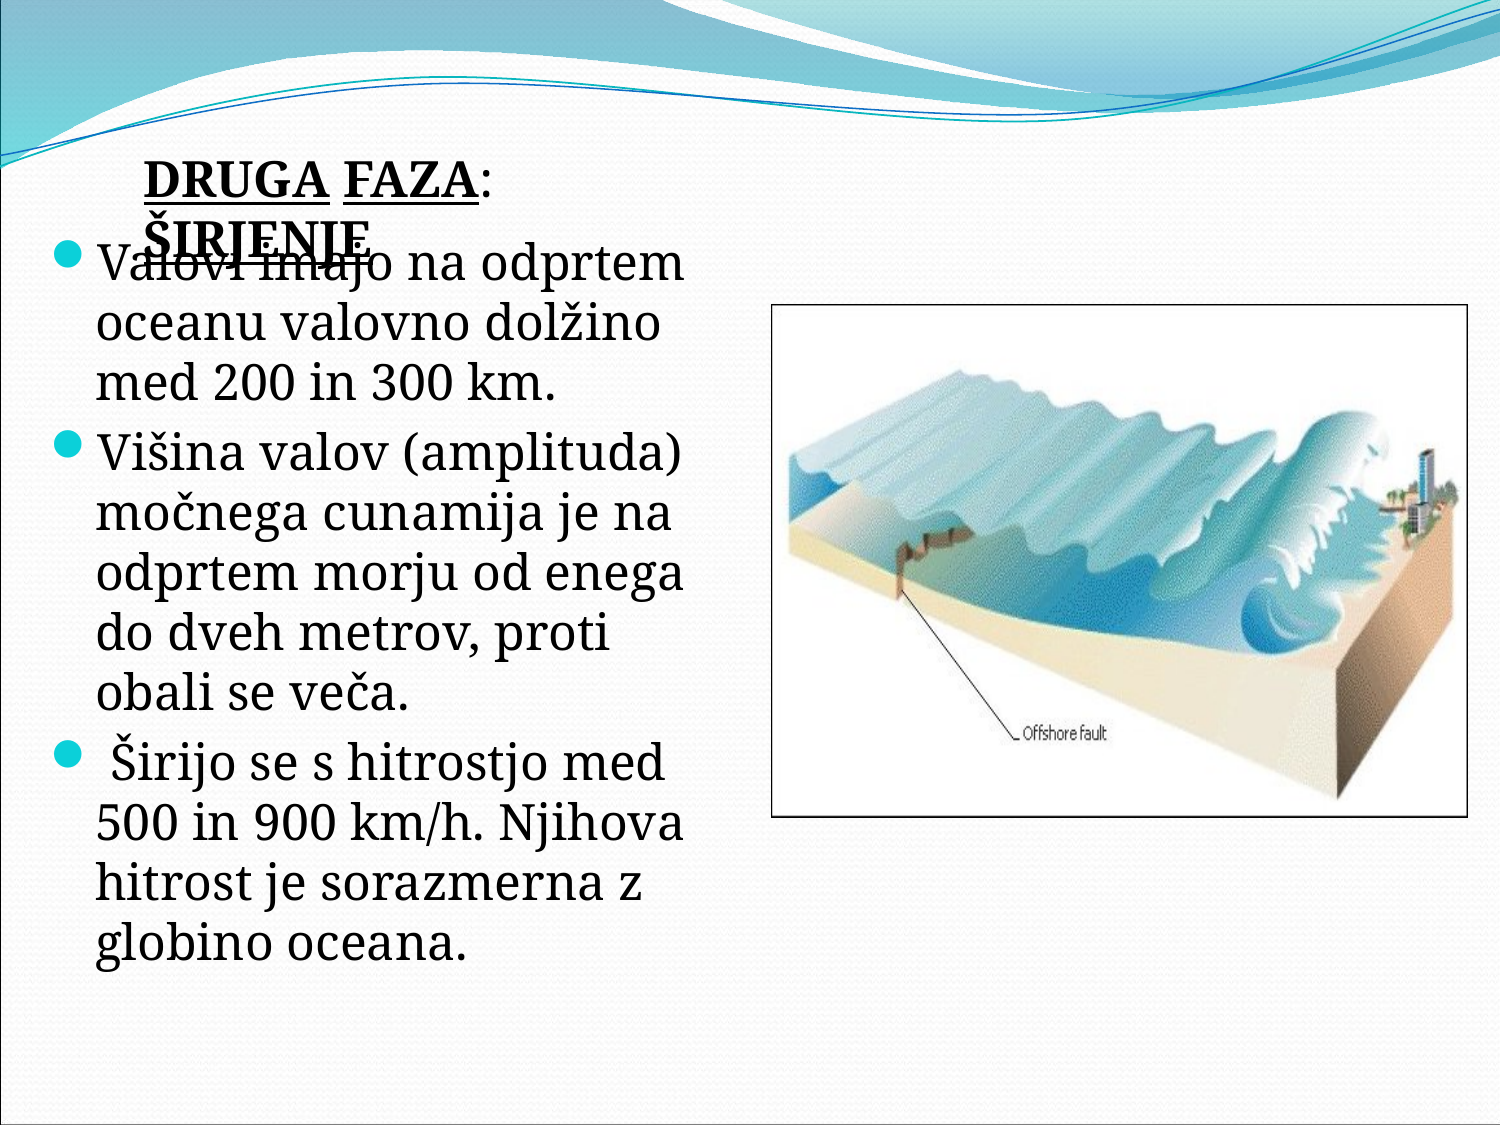

DRUGA FAZA: ŠIRJENJE
# Valovi imajo na odprtem oceanu valovno dolžino med 200 in 300 km.
Višina valov (amplituda) močnega cunamija je na odprtem morju od enega do dveh metrov, proti obali se veča.
 Širijo se s hitrostjo med 500 in 900 km/h. Njihova hitrost je sorazmerna z globino oceana.